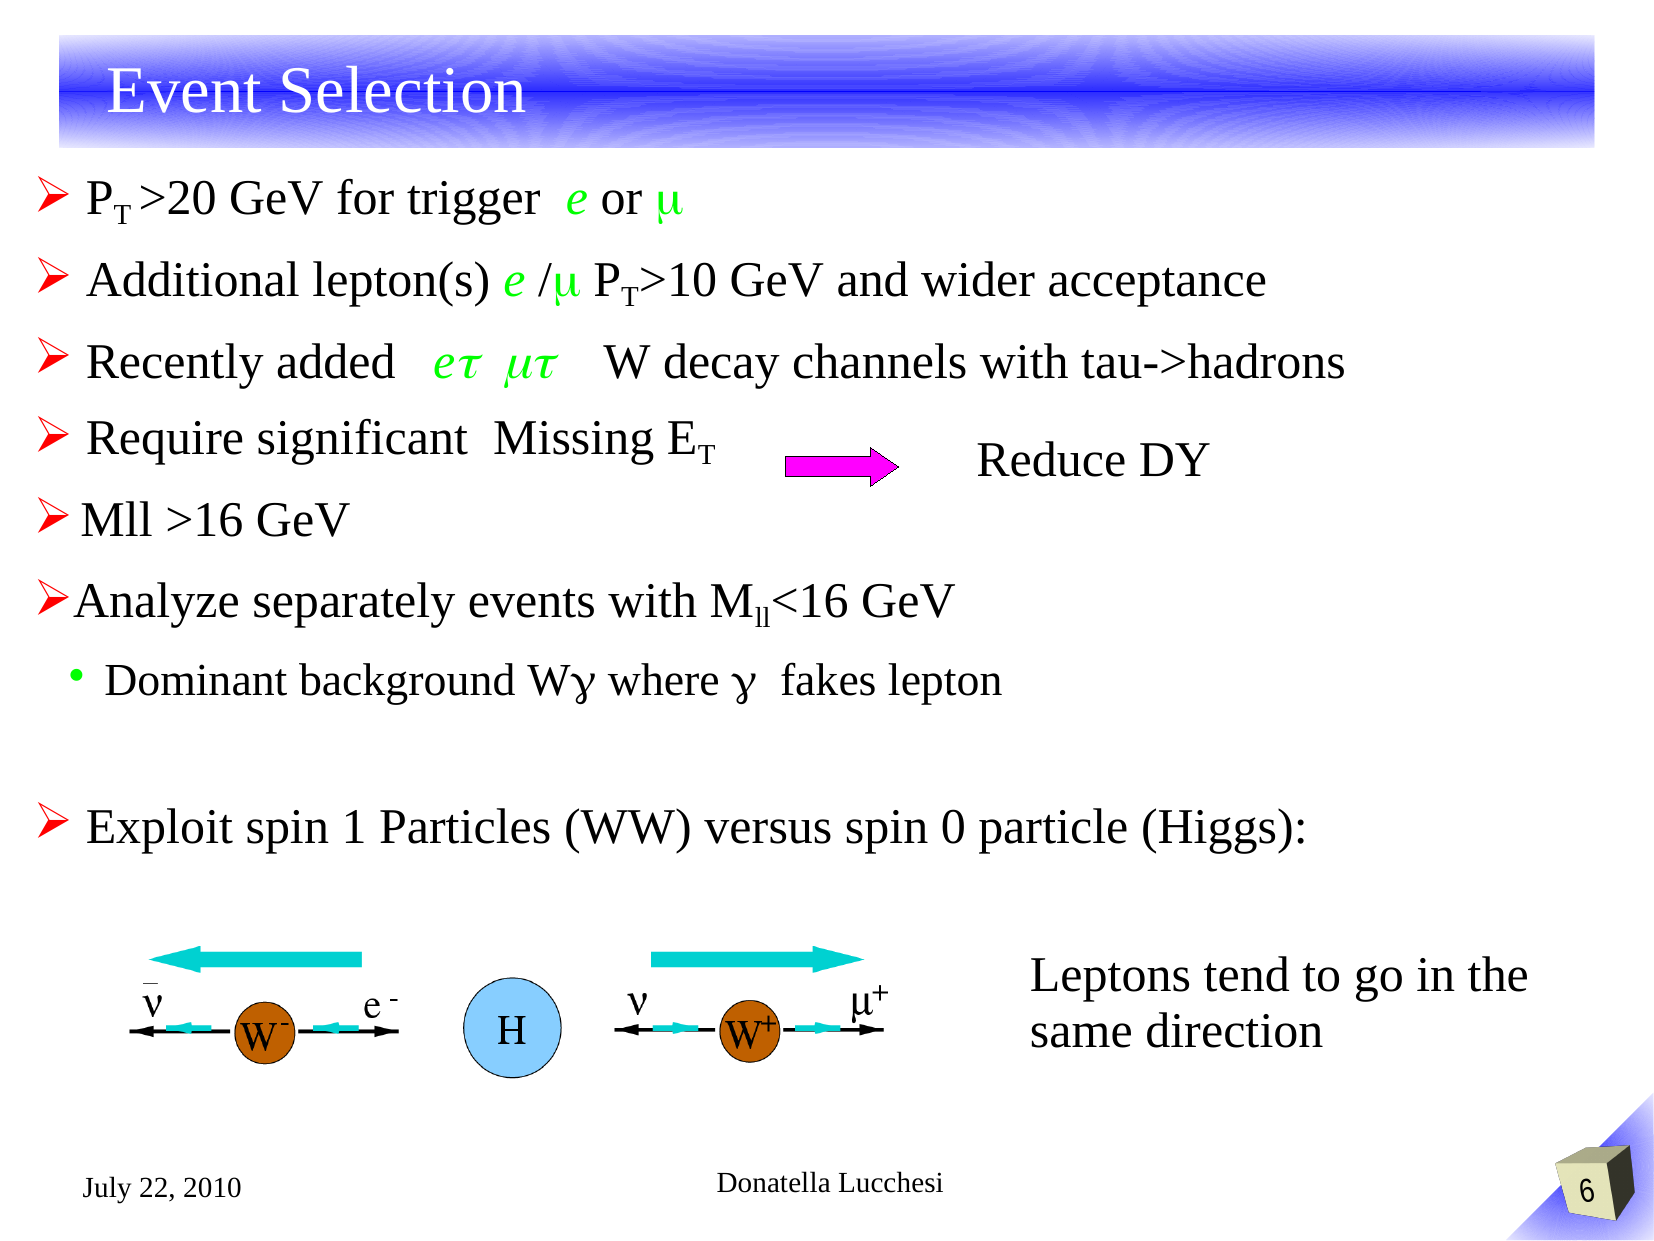

Event Selection
 PT >20 GeV for trigger e or m
 Additional lepton(s) e /m PT>10 GeV and wider acceptance
 Recently added et mt W decay channels with tau->hadrons
 Require significant Missing ET
 Mll >16 GeV
Analyze separately events with Mll<16 GeV
Dominant background Wg where g fakes lepton
 Exploit spin 1 Particles (WW) versus spin 0 particle (Higgs):
Reduce DY
Leptons tend to go in the
same direction
Donatella Lucchesi
July 22, 2010